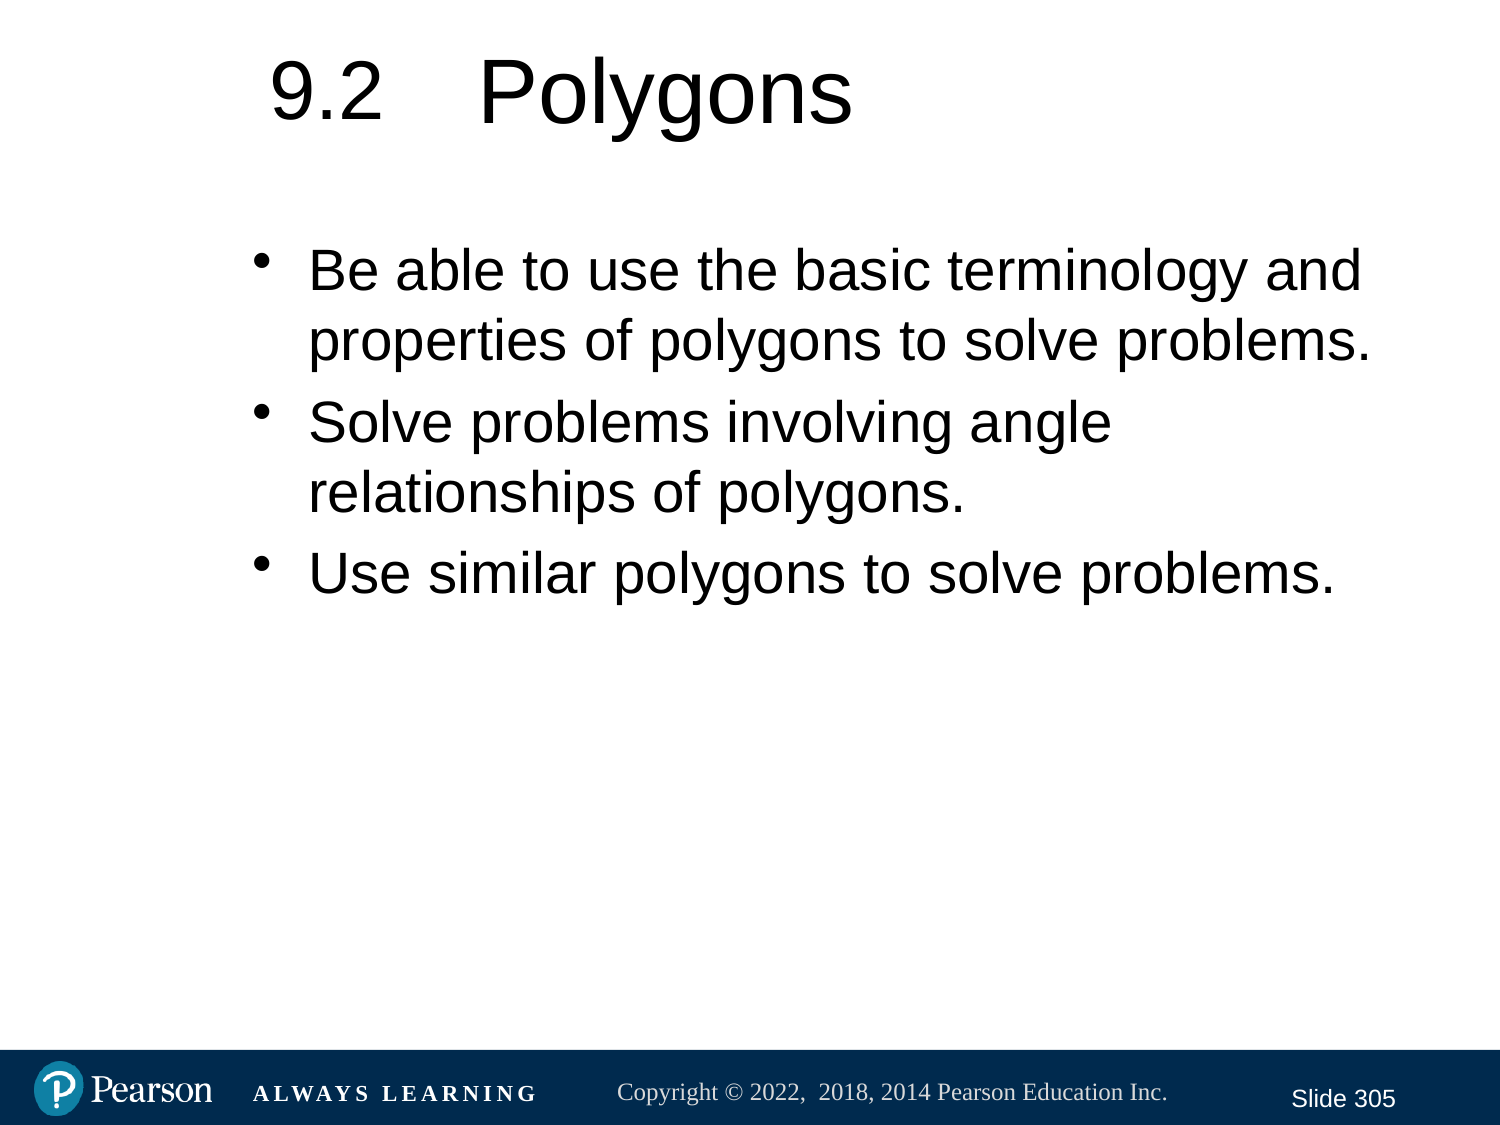

# Polygons
9.2
Be able to use the basic terminology and properties of polygons to solve problems.
Solve problems involving angle relationships of polygons.
Use similar polygons to solve problems.